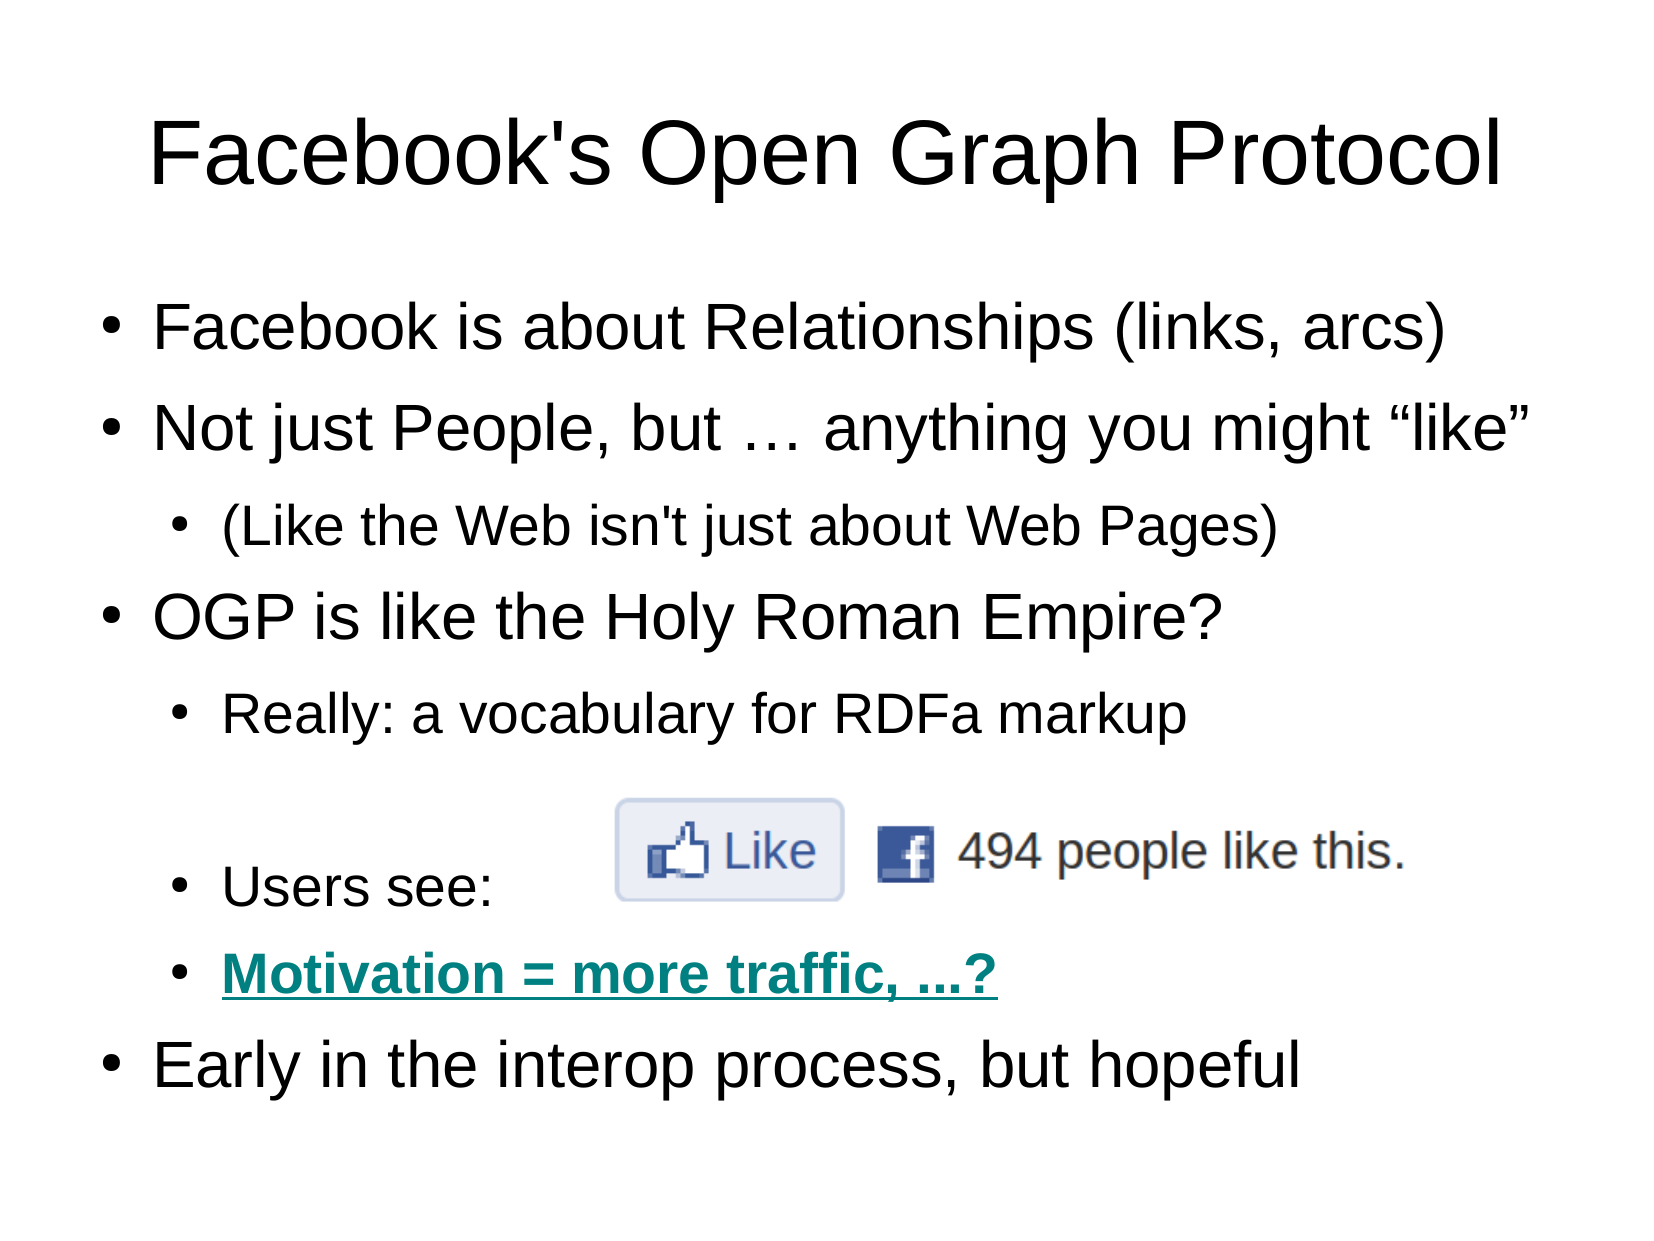

# Facebook's Open Graph Protocol
Facebook is about Relationships (links, arcs)
Not just People, but … anything you might “like”
(Like the Web isn't just about Web Pages)
OGP is like the Holy Roman Empire?
Really: a vocabulary for RDFa markup
Users see:
Motivation = more traffic, ...?
Early in the interop process, but hopeful